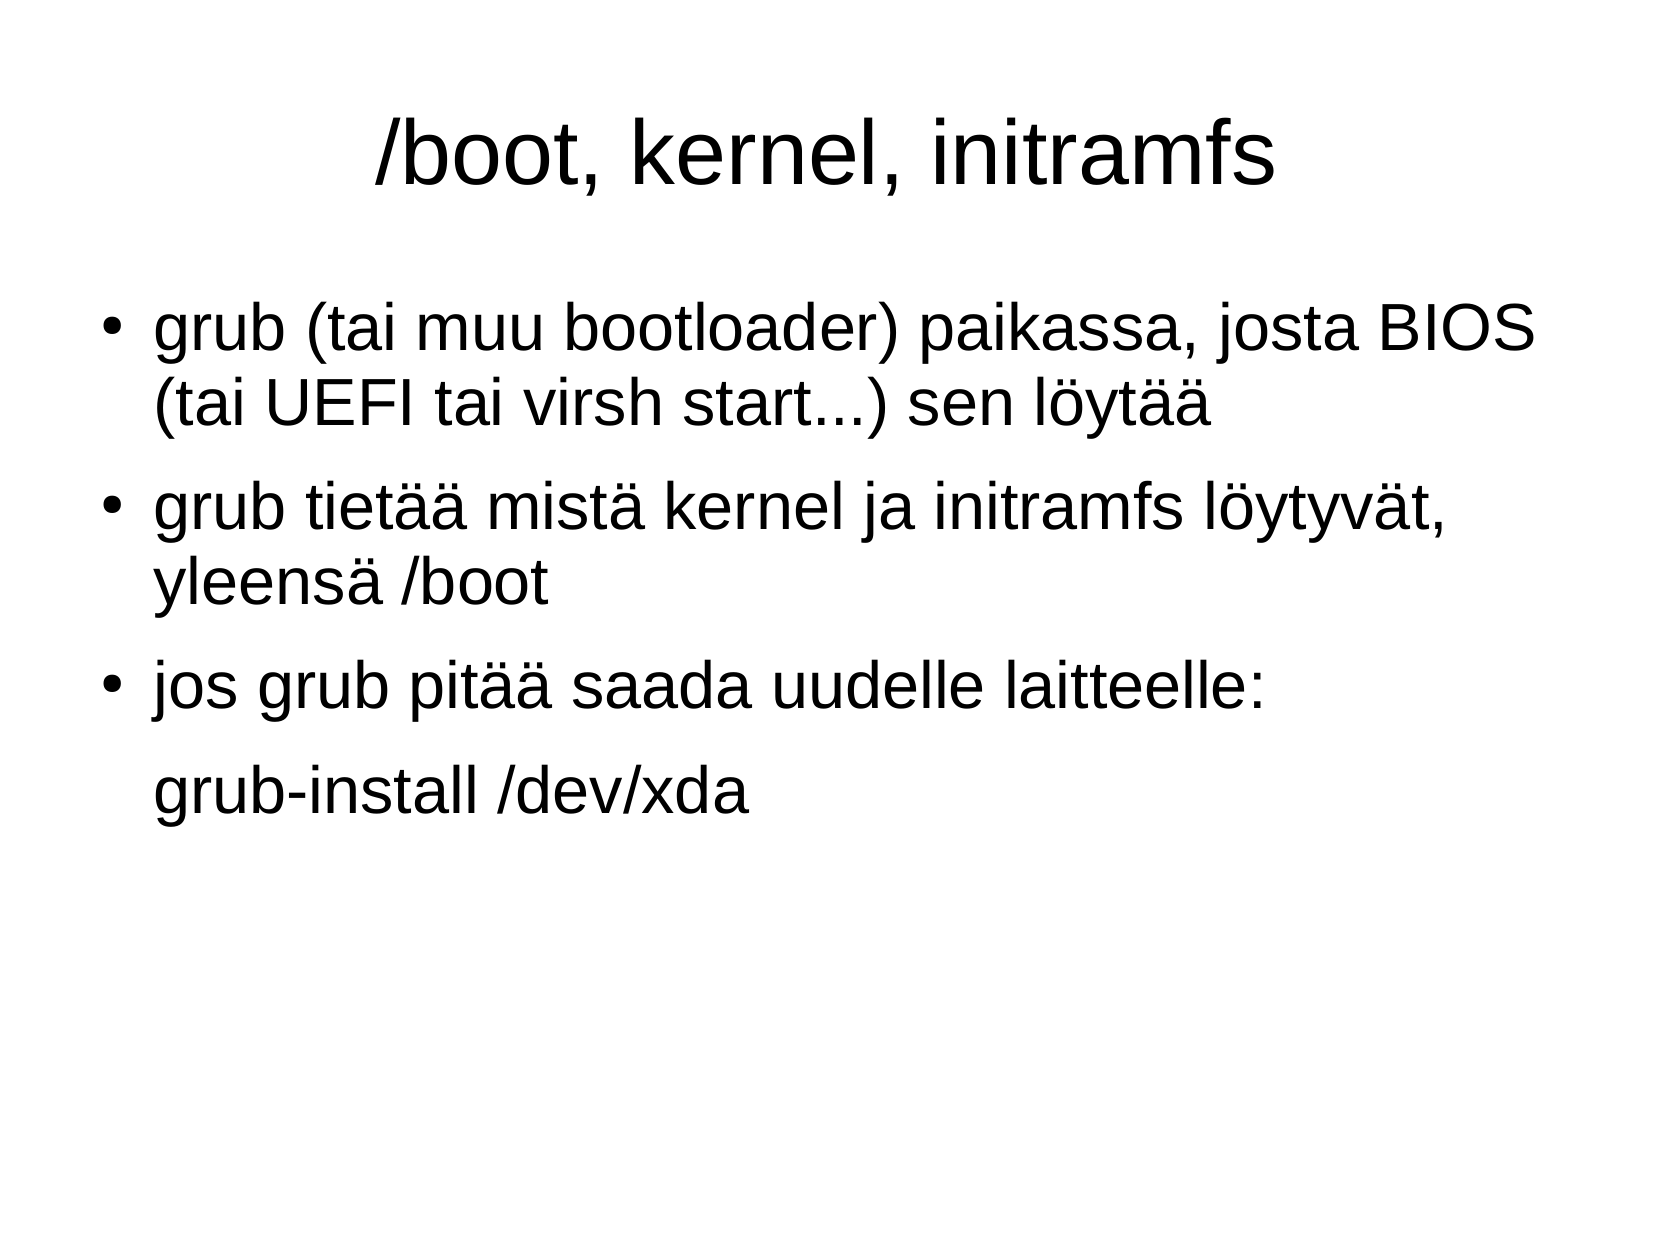

# /boot, kernel, initramfs
grub (tai muu bootloader) paikassa, josta BIOS (tai UEFI tai virsh start...) sen löytää
grub tietää mistä kernel ja initramfs löytyvät, yleensä /boot
jos grub pitää saada uudelle laitteelle:
grub-install /dev/xda